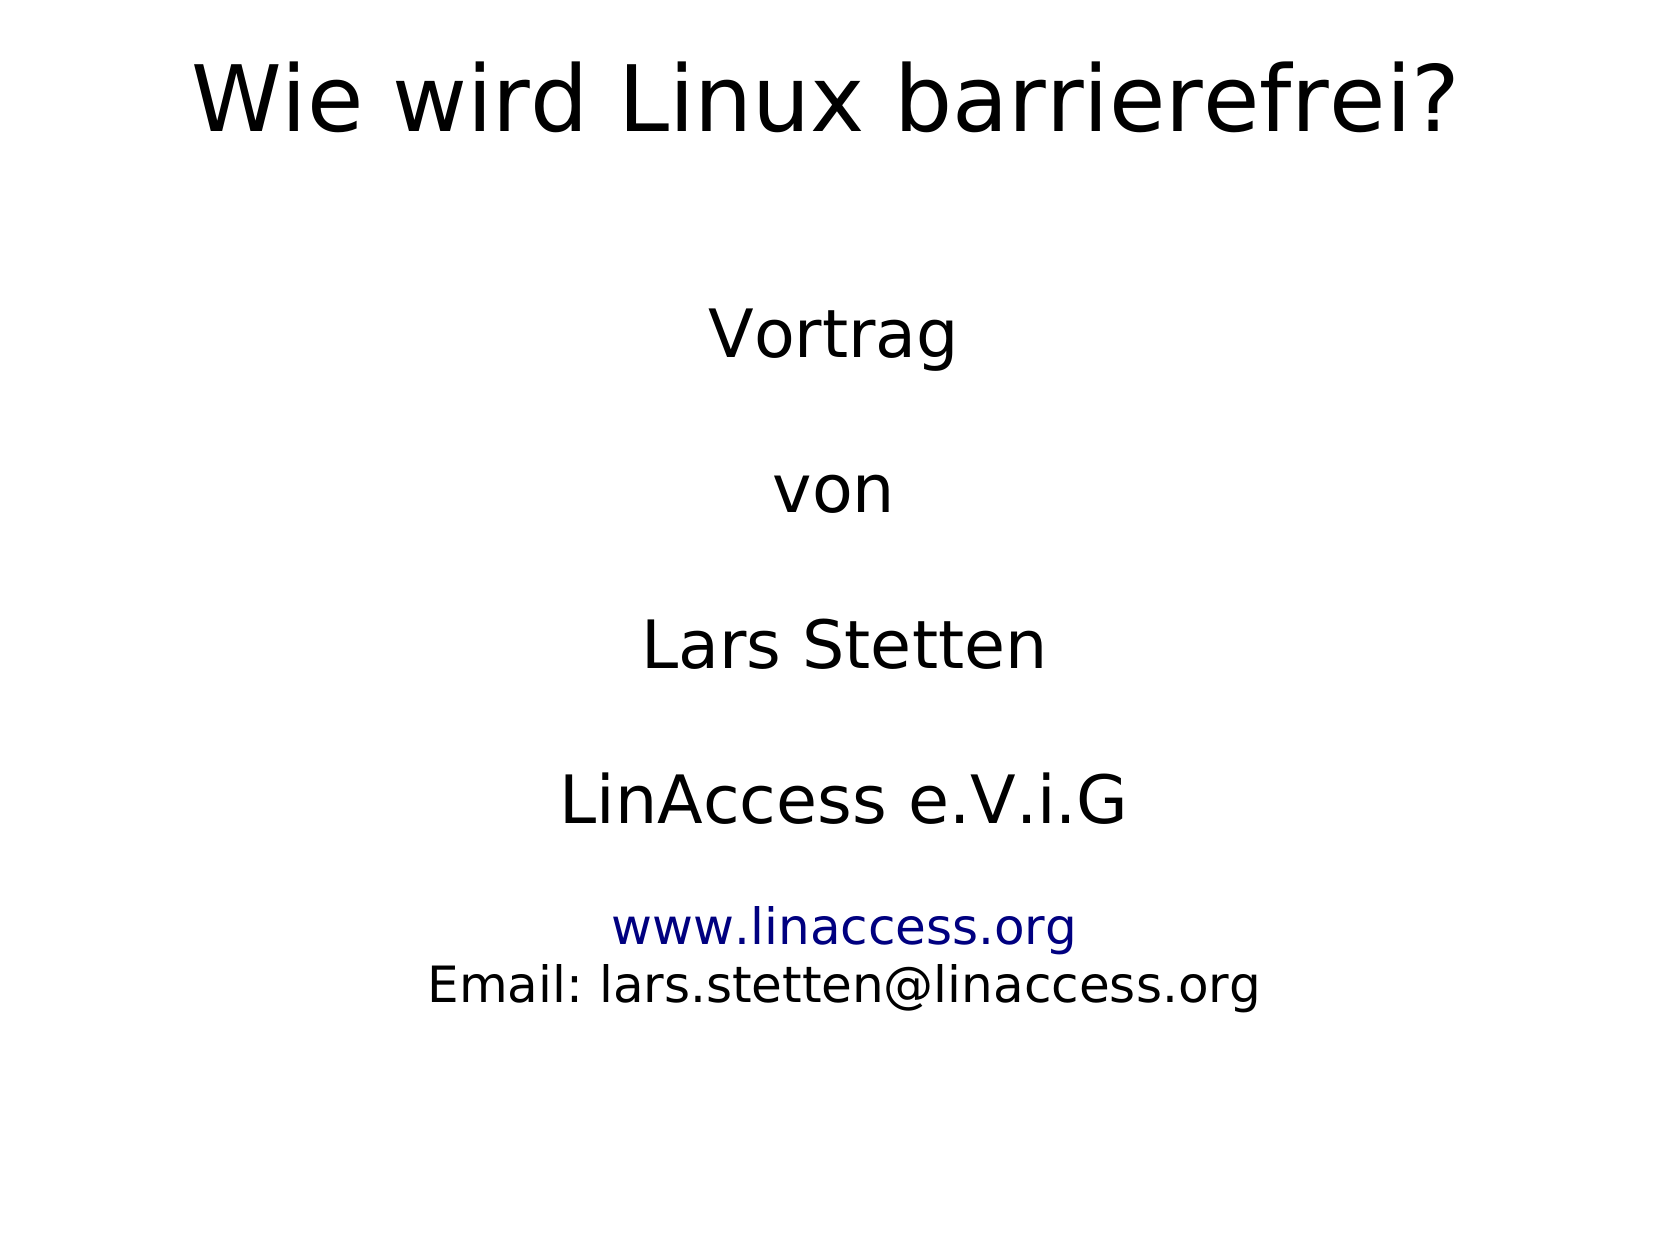

# Wie wird Linux barrierefrei?
Vortrag
von
Lars Stetten
LinAccess e.V.i.G
www.linaccess.org
Email: lars.stetten@linaccess.org